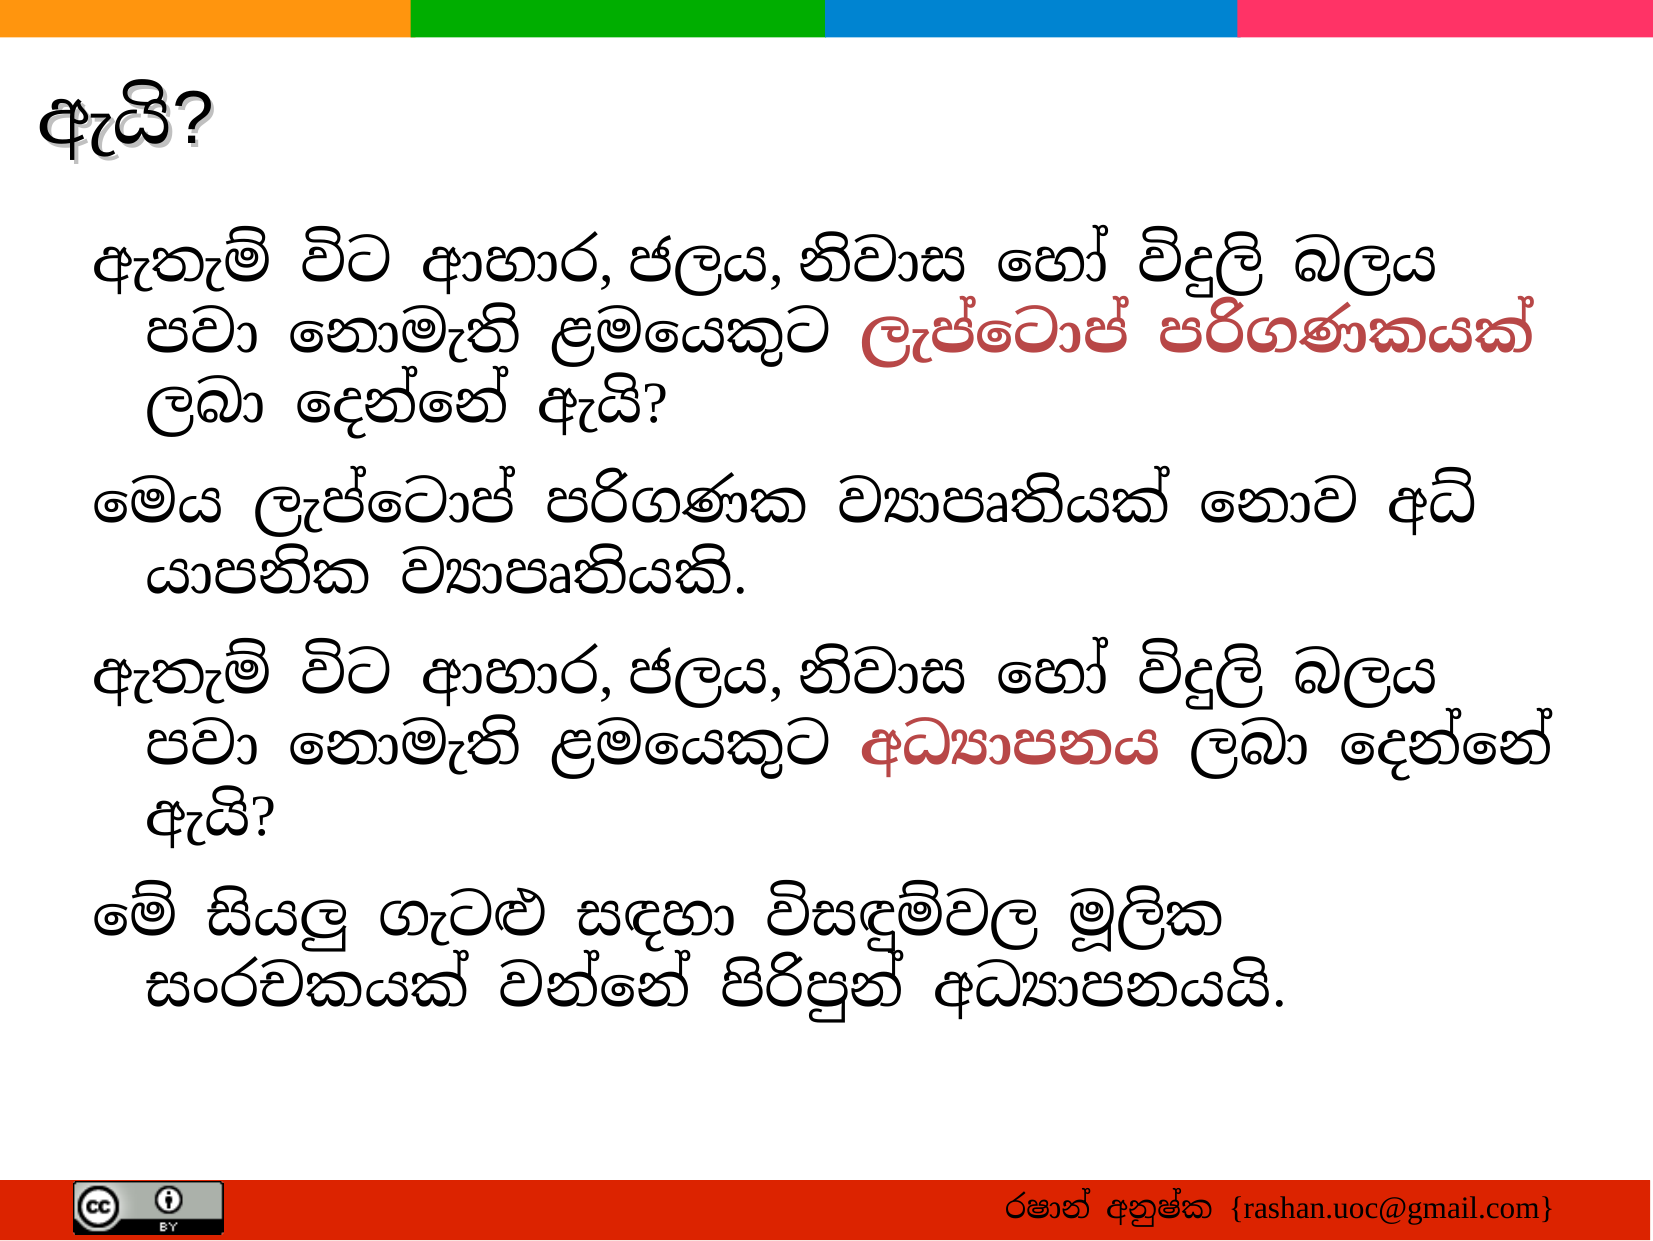

# ඇයි?
ඇතැම් විට ආහාර, ජලය, නිවාස හෝ විදුලි බලය පවා නොමැති ළමයෙකුට ලැප්ටොප් පරිගණකයක් ලබා දෙන්නේ ඇයි?
මෙය ලැප්ටොප් පරිගණක ව්‍යාපෘතියක් නොව අධ්‍යාපනික ව්‍යාපෘතියකි.
ඇතැම් විට ආහාර, ජලය, නිවාස හෝ විදුලි බලය පවා නොමැති ළමයෙකුට අධ්‍යාපනය ලබා දෙන්නේ ඇයි?
මේ සියලු ගැටළු සඳහා විසඳුම්වල මූලික සංරචකයක් වන්නේ පිරිපුන් අධ්‍යාපනයයි.